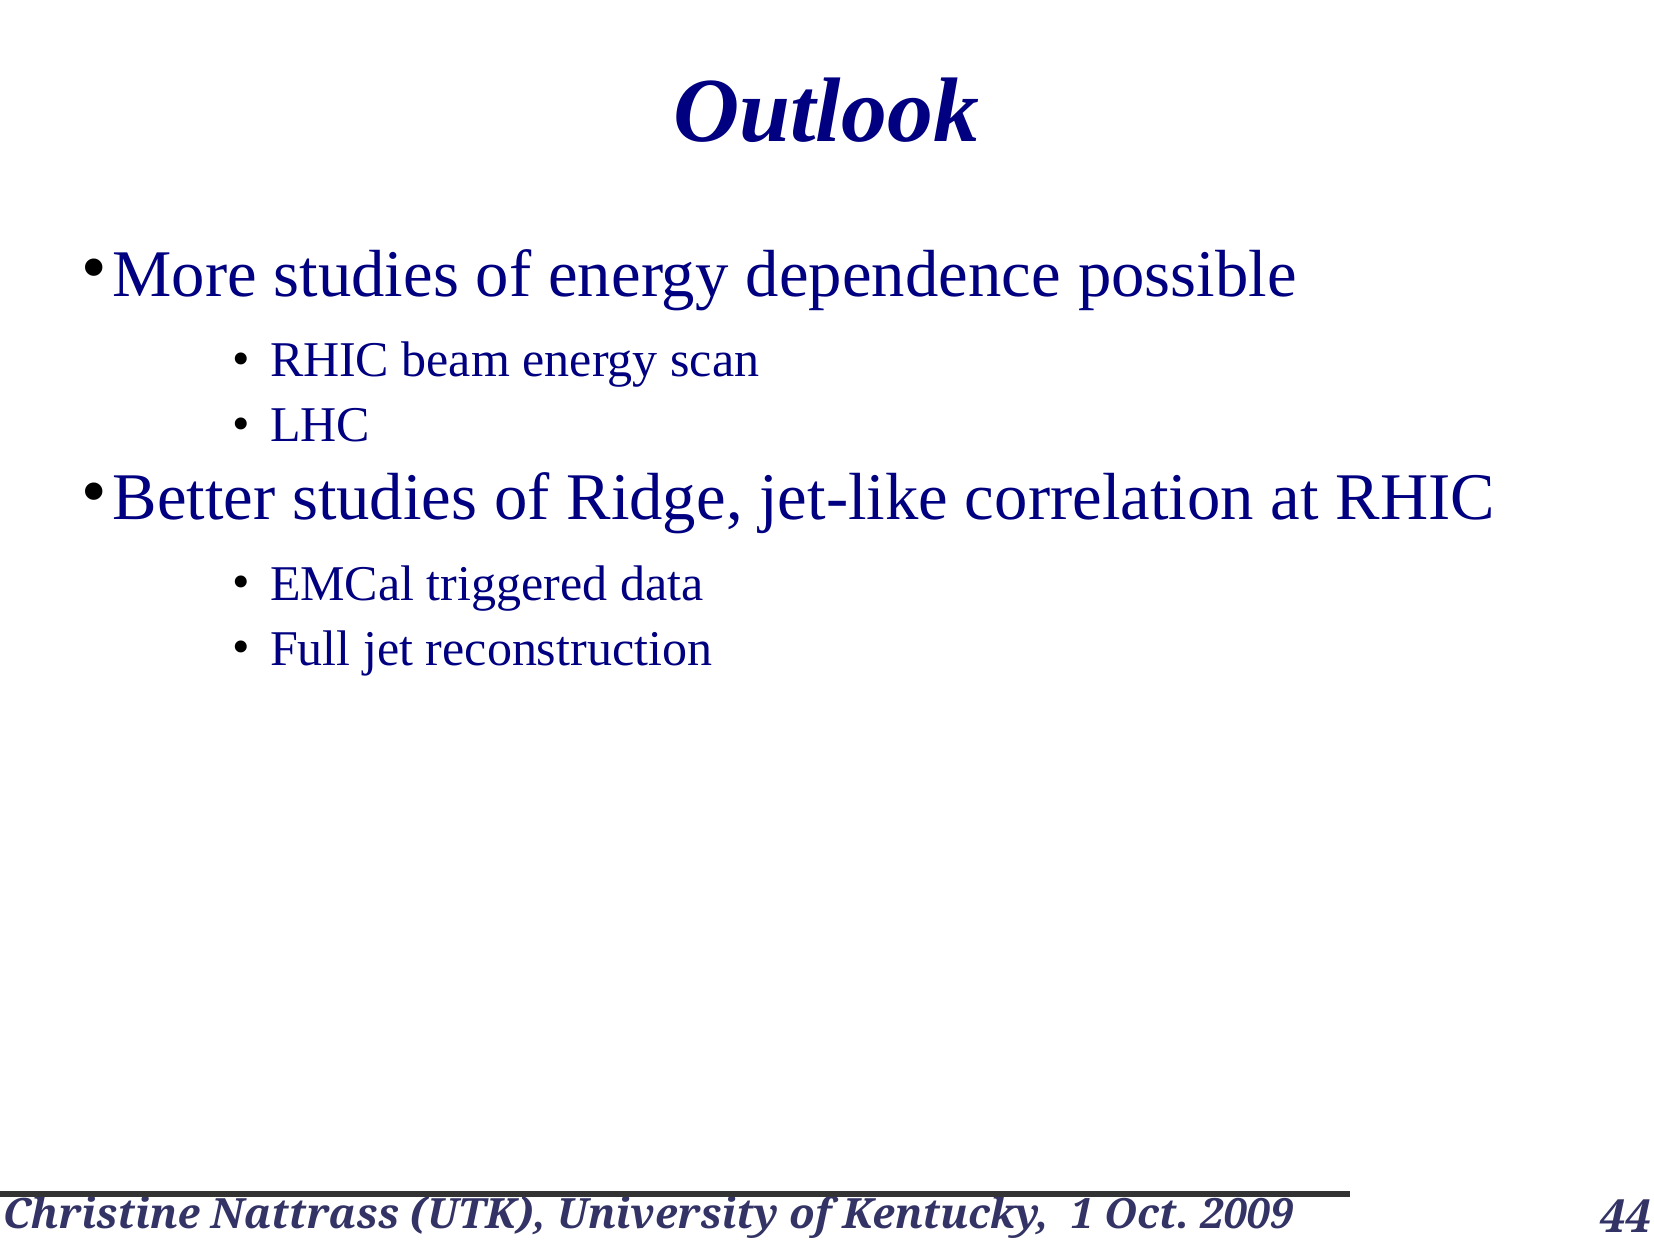

# Outlook
More studies of energy dependence possible
RHIC beam energy scan
LHC
Better studies of Ridge, jet-like correlation at RHIC
EMCal triggered data
Full jet reconstruction